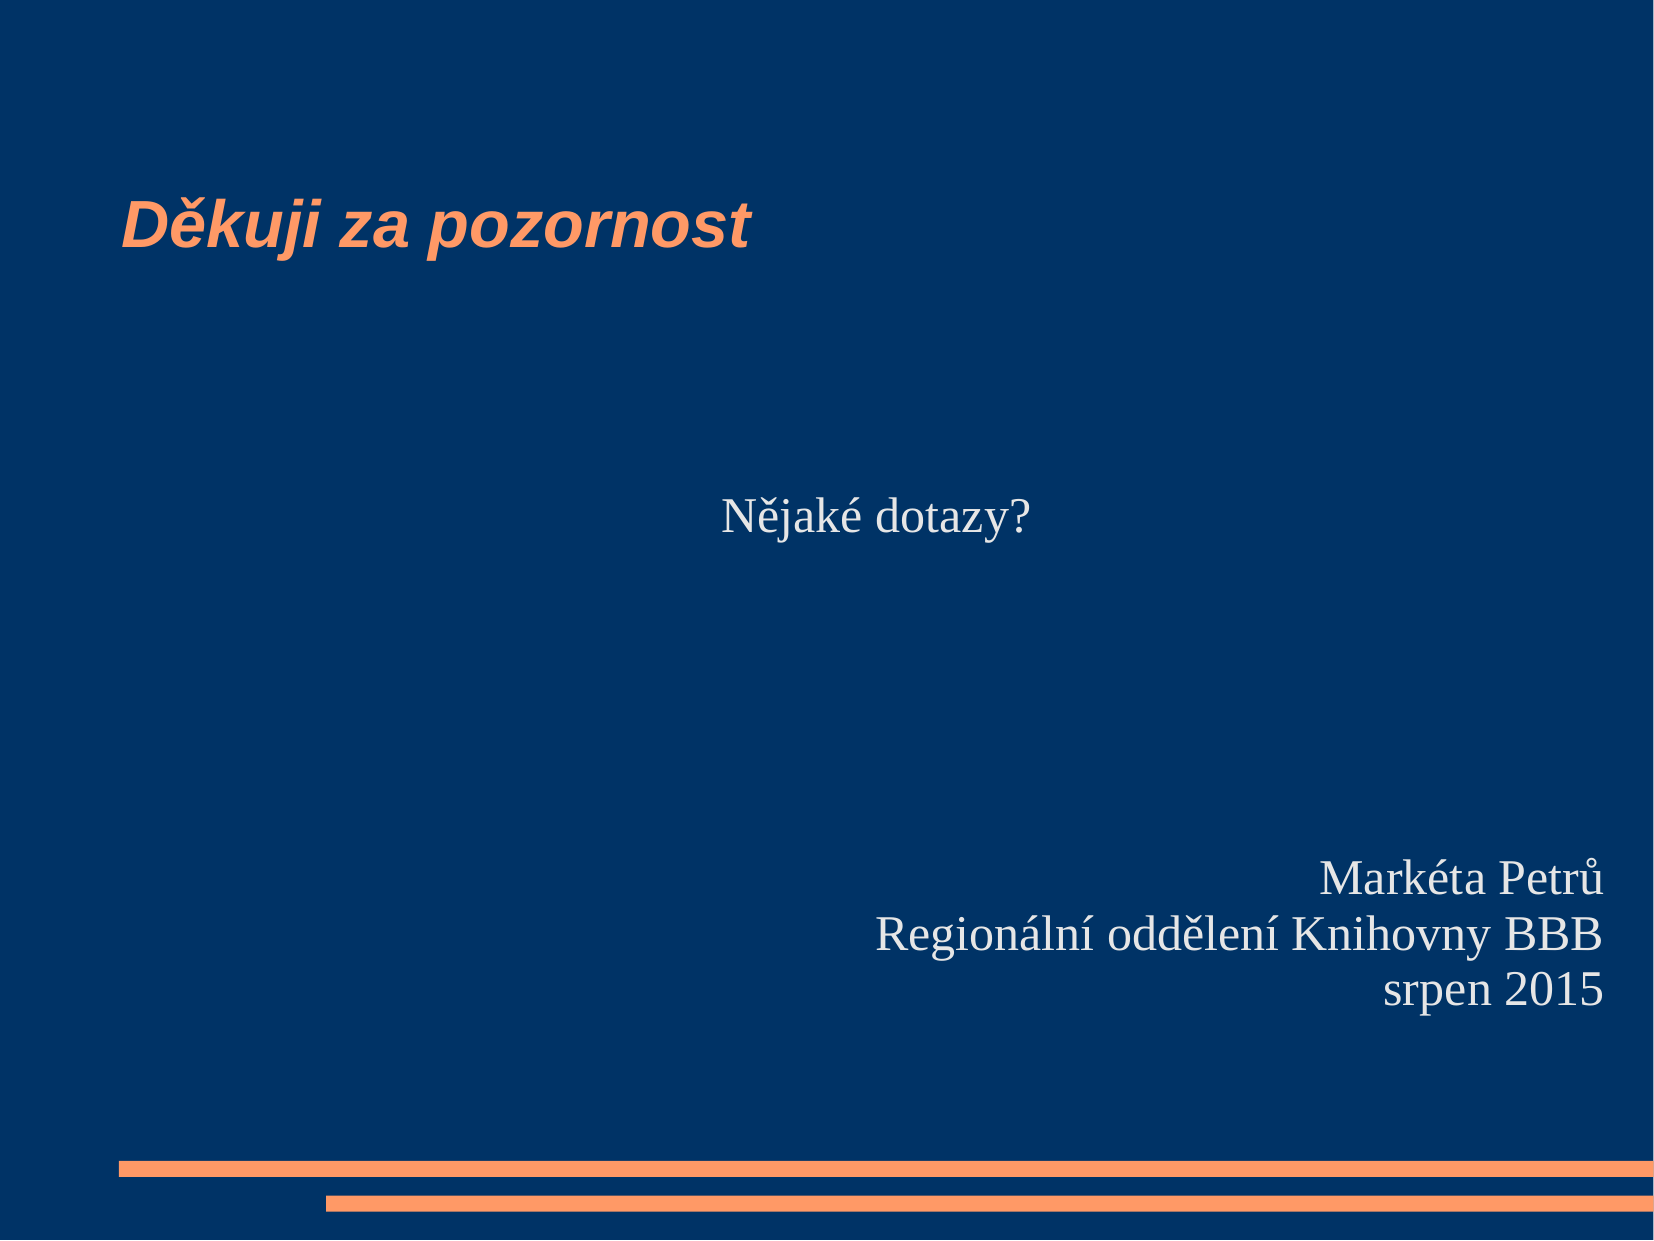

# Děkuji za pozornost
Nějaké dotazy?
Markéta Petrů
Regionální oddělení Knihovny BBB
srpen 2015